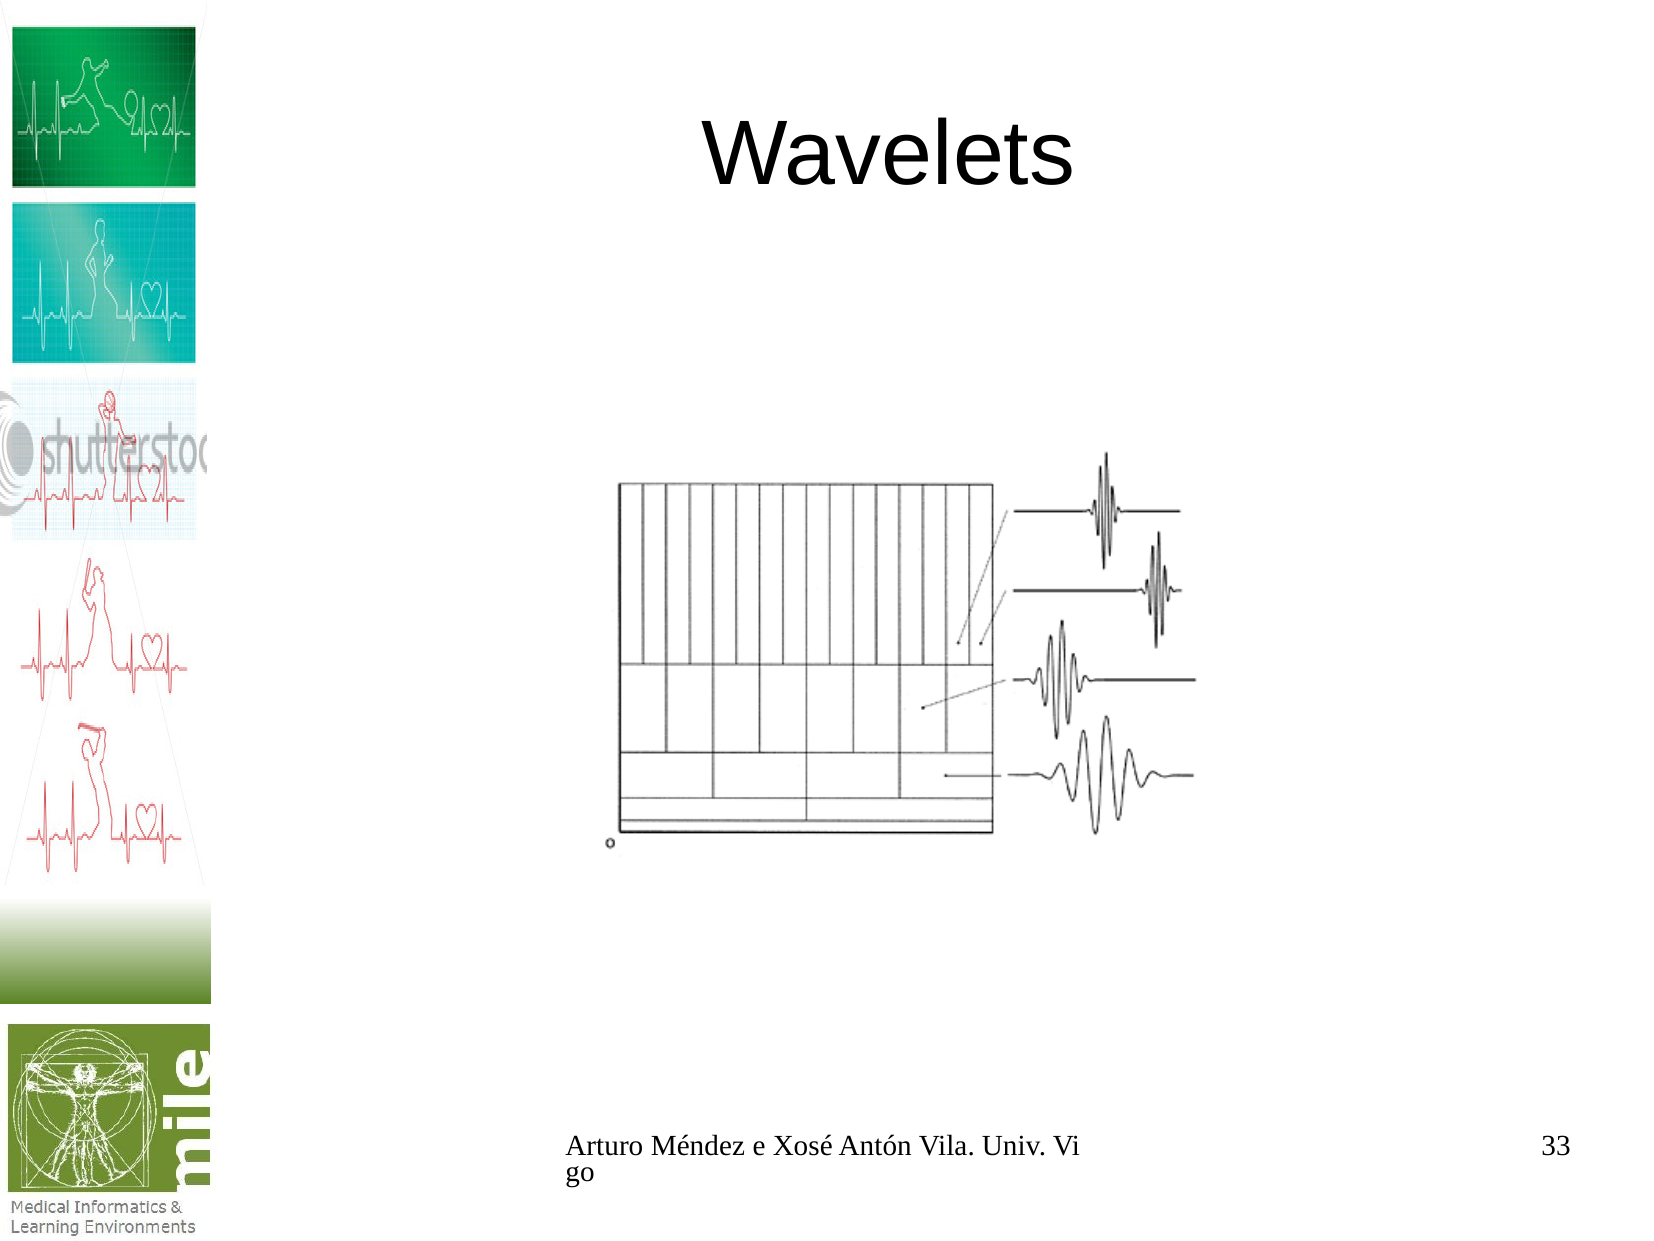

# Wavelets
Arturo Méndez e Xosé Antón Vila. Univ. Vigo
33